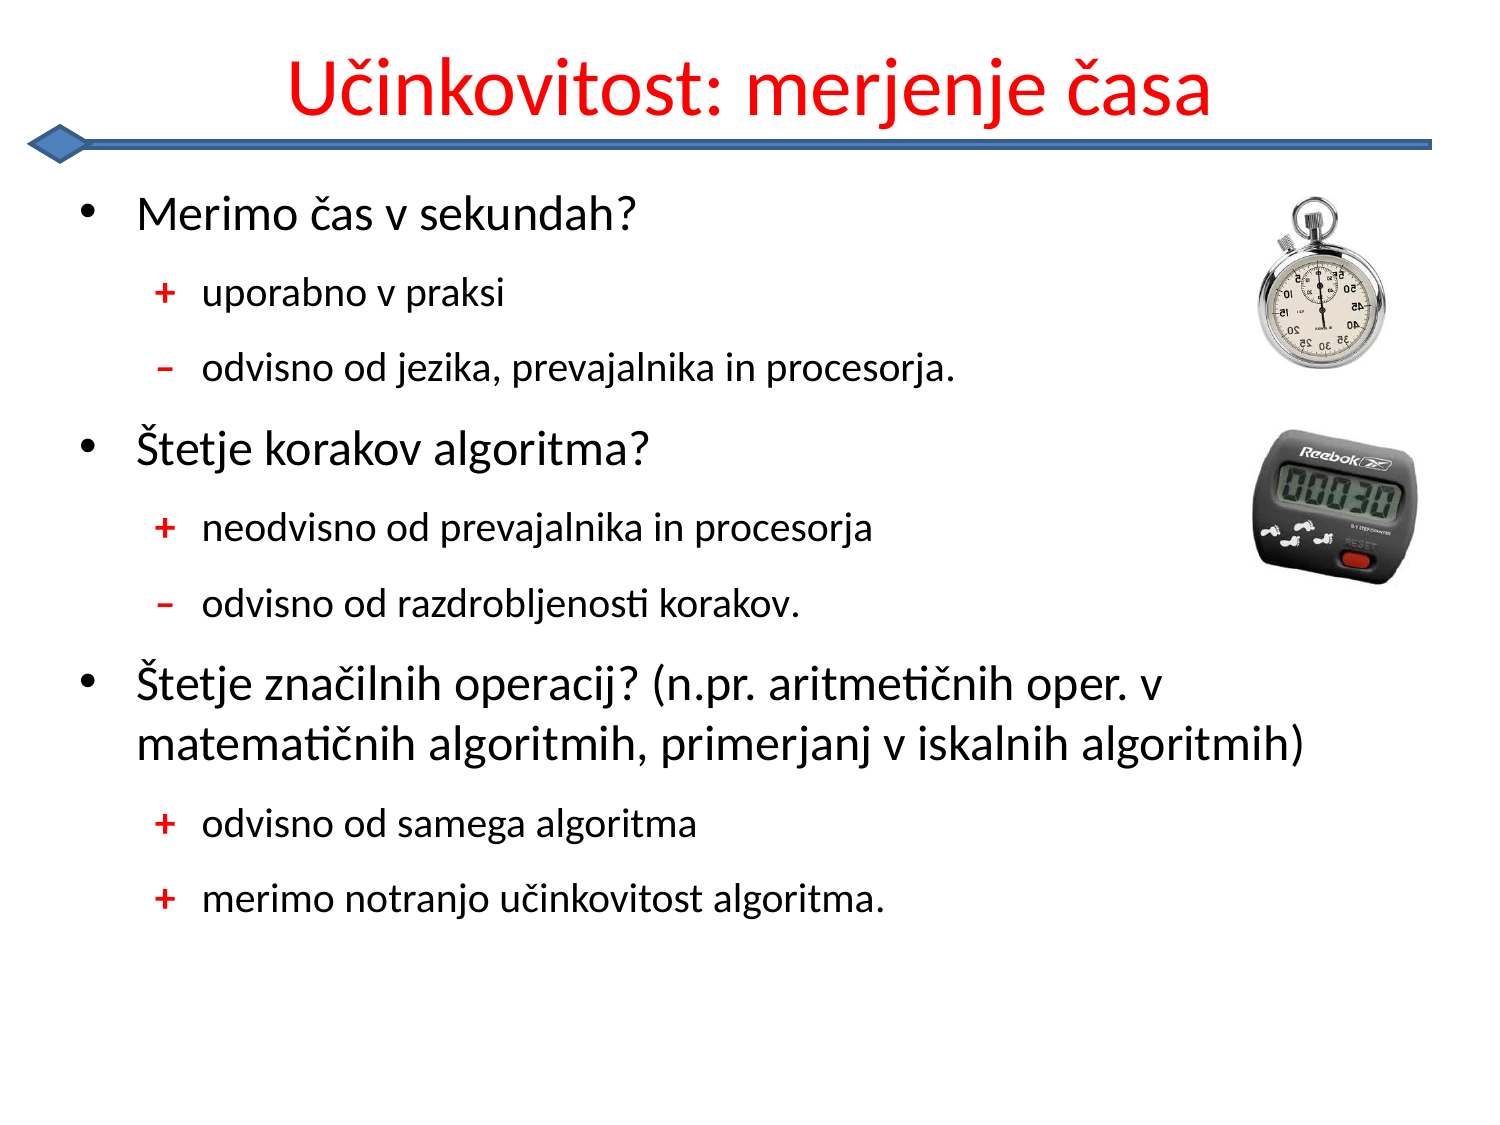

# Učinkovitost: merjenje časa
Merimo čas v sekundah?
+	uporabno v praksi
–	odvisno od jezika, prevajalnika in procesorja.
Štetje korakov algoritma?
+	neodvisno od prevajalnika in procesorja
–	odvisno od razdrobljenosti korakov.
Štetje značilnih operacij? (n.pr. aritmetičnih oper. v matematičnih algoritmih, primerjanj v iskalnih algoritmih)
+	odvisno od samega algoritma
+	merimo notranjo učinkovitost algoritma.